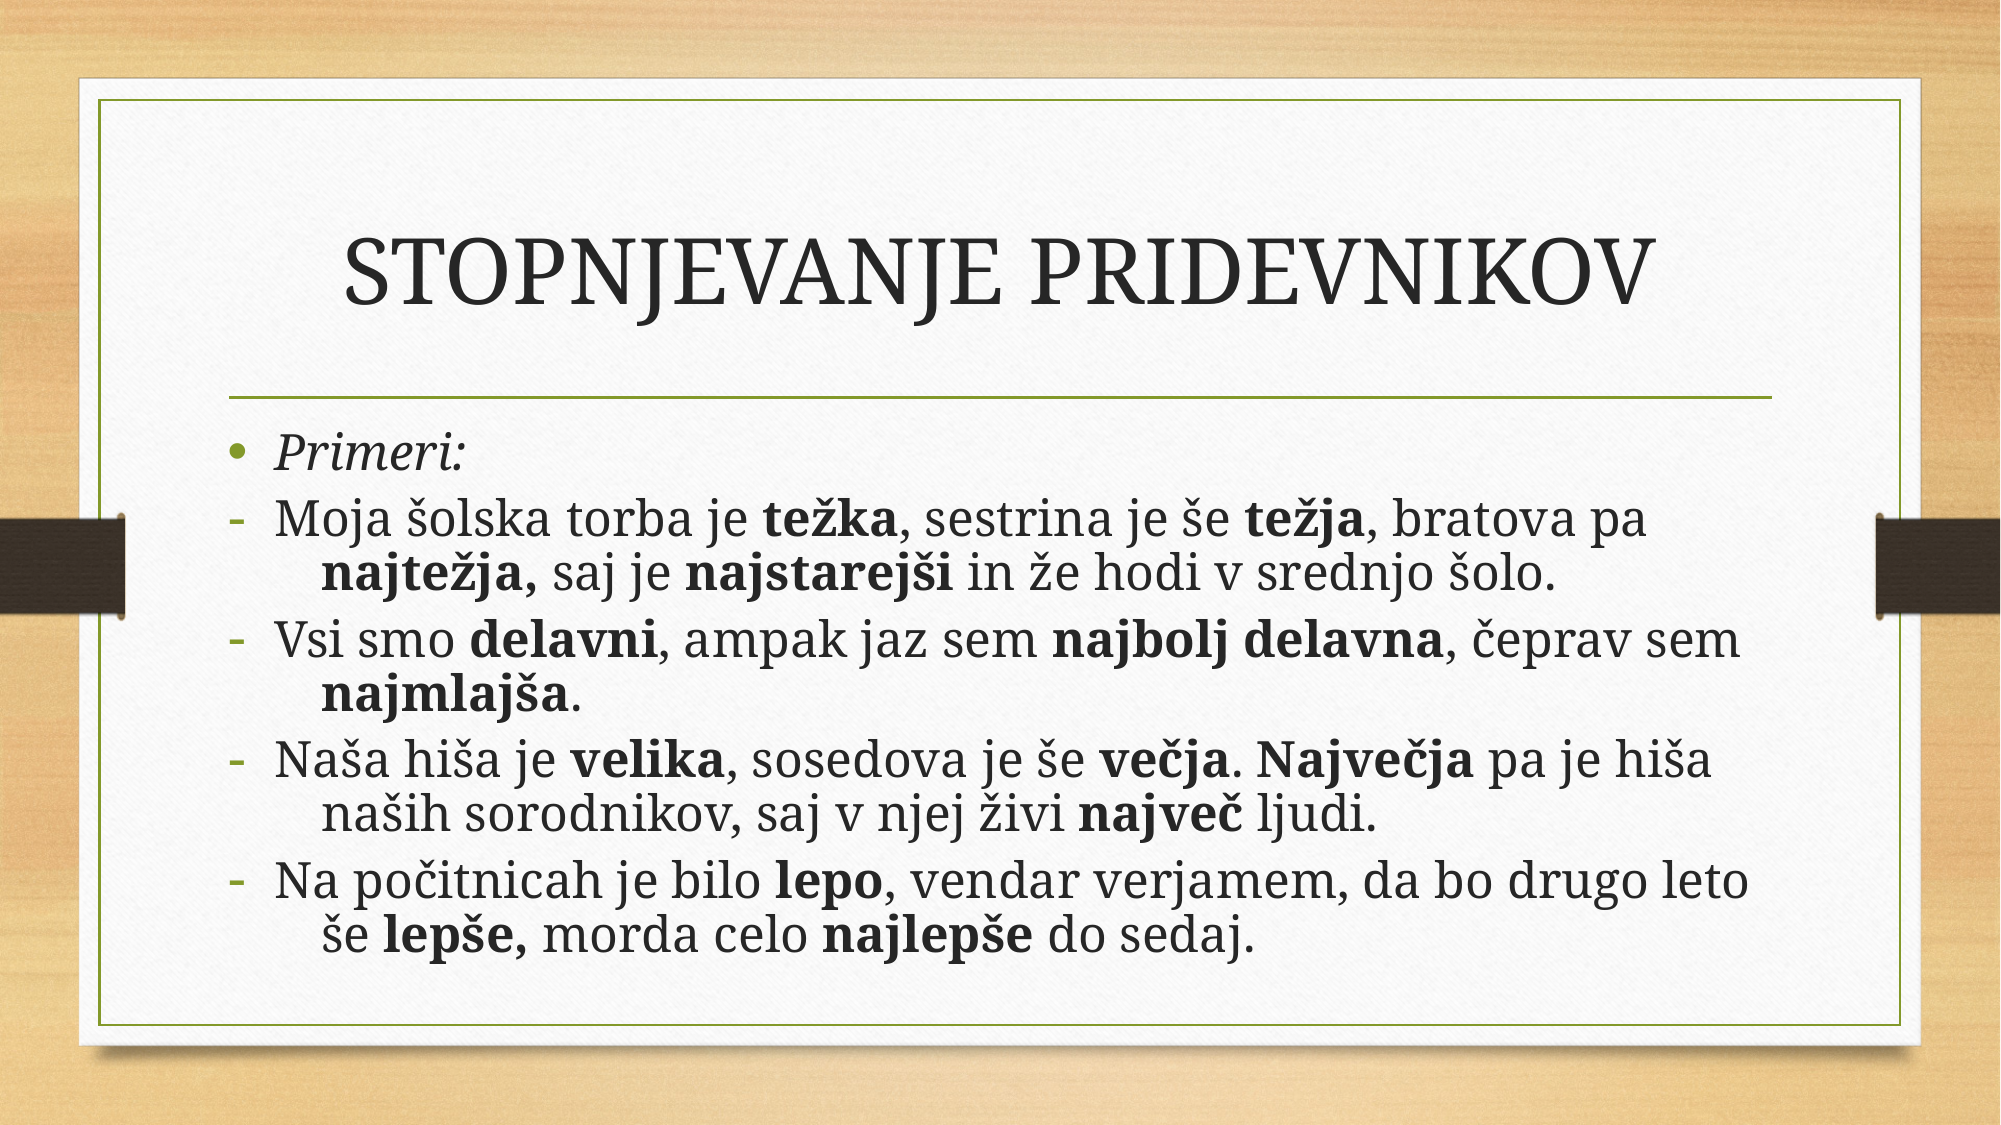

# STOPNJEVANJE PRIDEVNIKOV
Primeri:
Moja šolska torba je težka, sestrina je še težja, bratova pa najtežja, saj je najstarejši in že hodi v srednjo šolo.
Vsi smo delavni, ampak jaz sem najbolj delavna, čeprav sem najmlajša.
Naša hiša je velika, sosedova je še večja. Največja pa je hiša naših sorodnikov, saj v njej živi največ ljudi.
Na počitnicah je bilo lepo, vendar verjamem, da bo drugo leto še lepše, morda celo najlepše do sedaj.